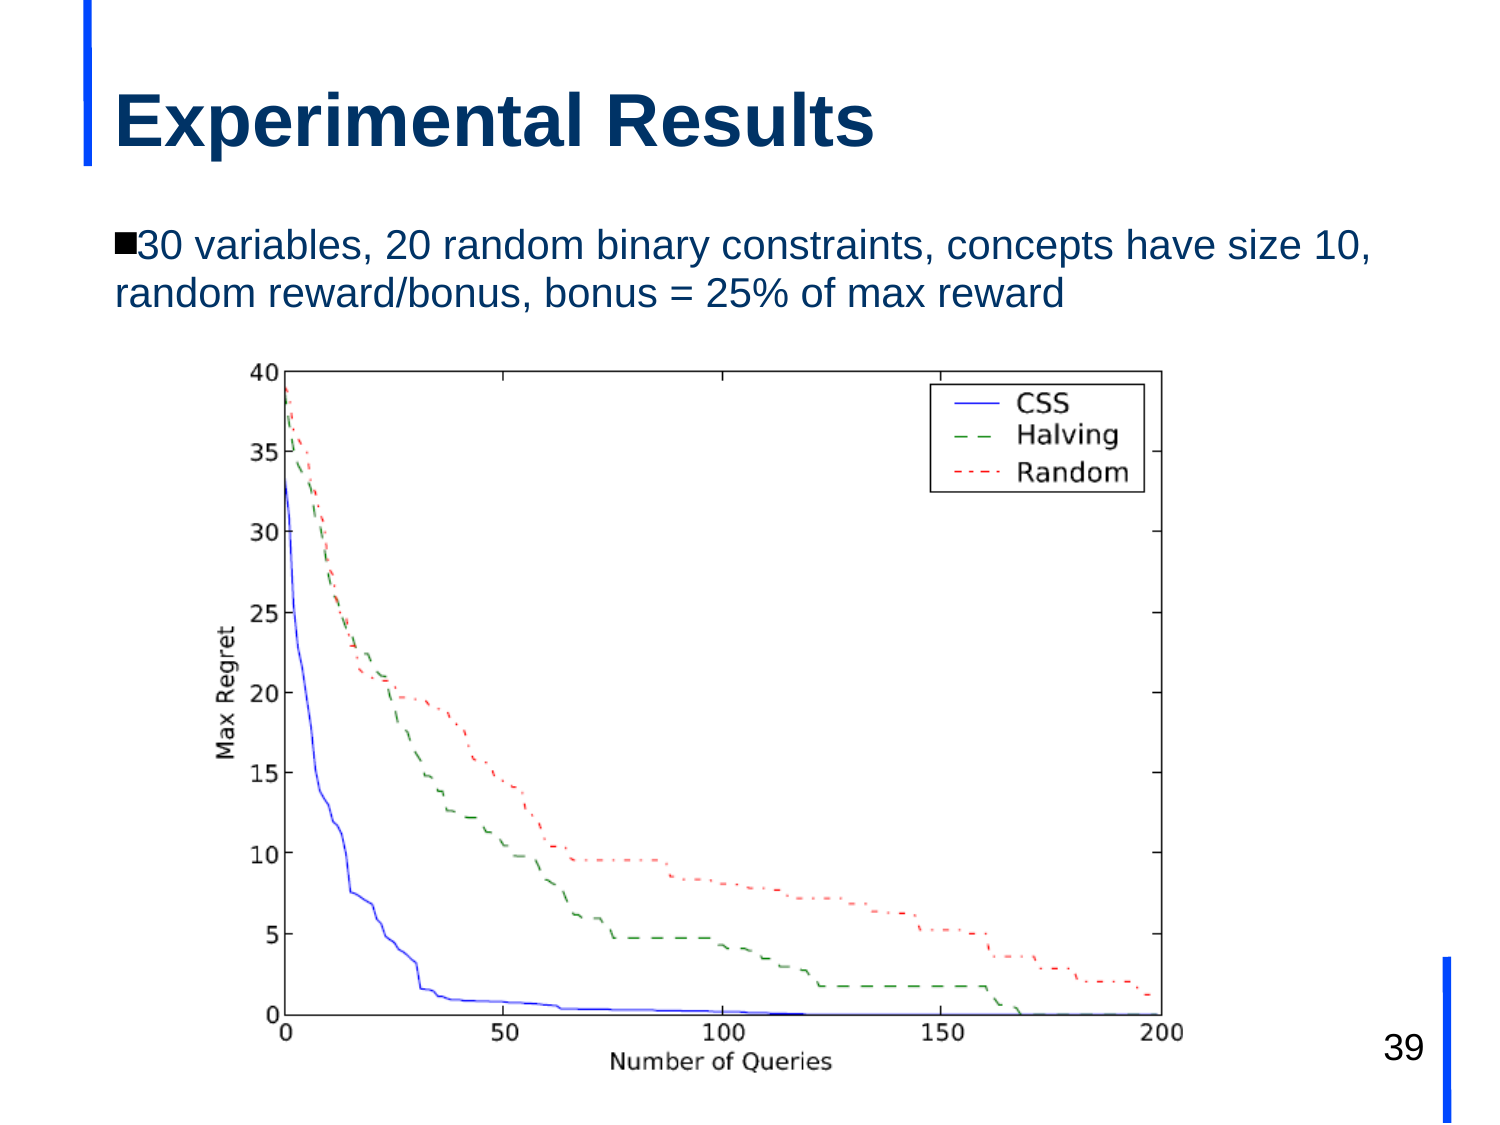

# Experimental Results
30 variables, 20 random binary constraints, concepts have size 10, random reward/bonus, bonus = 25% of max reward
39